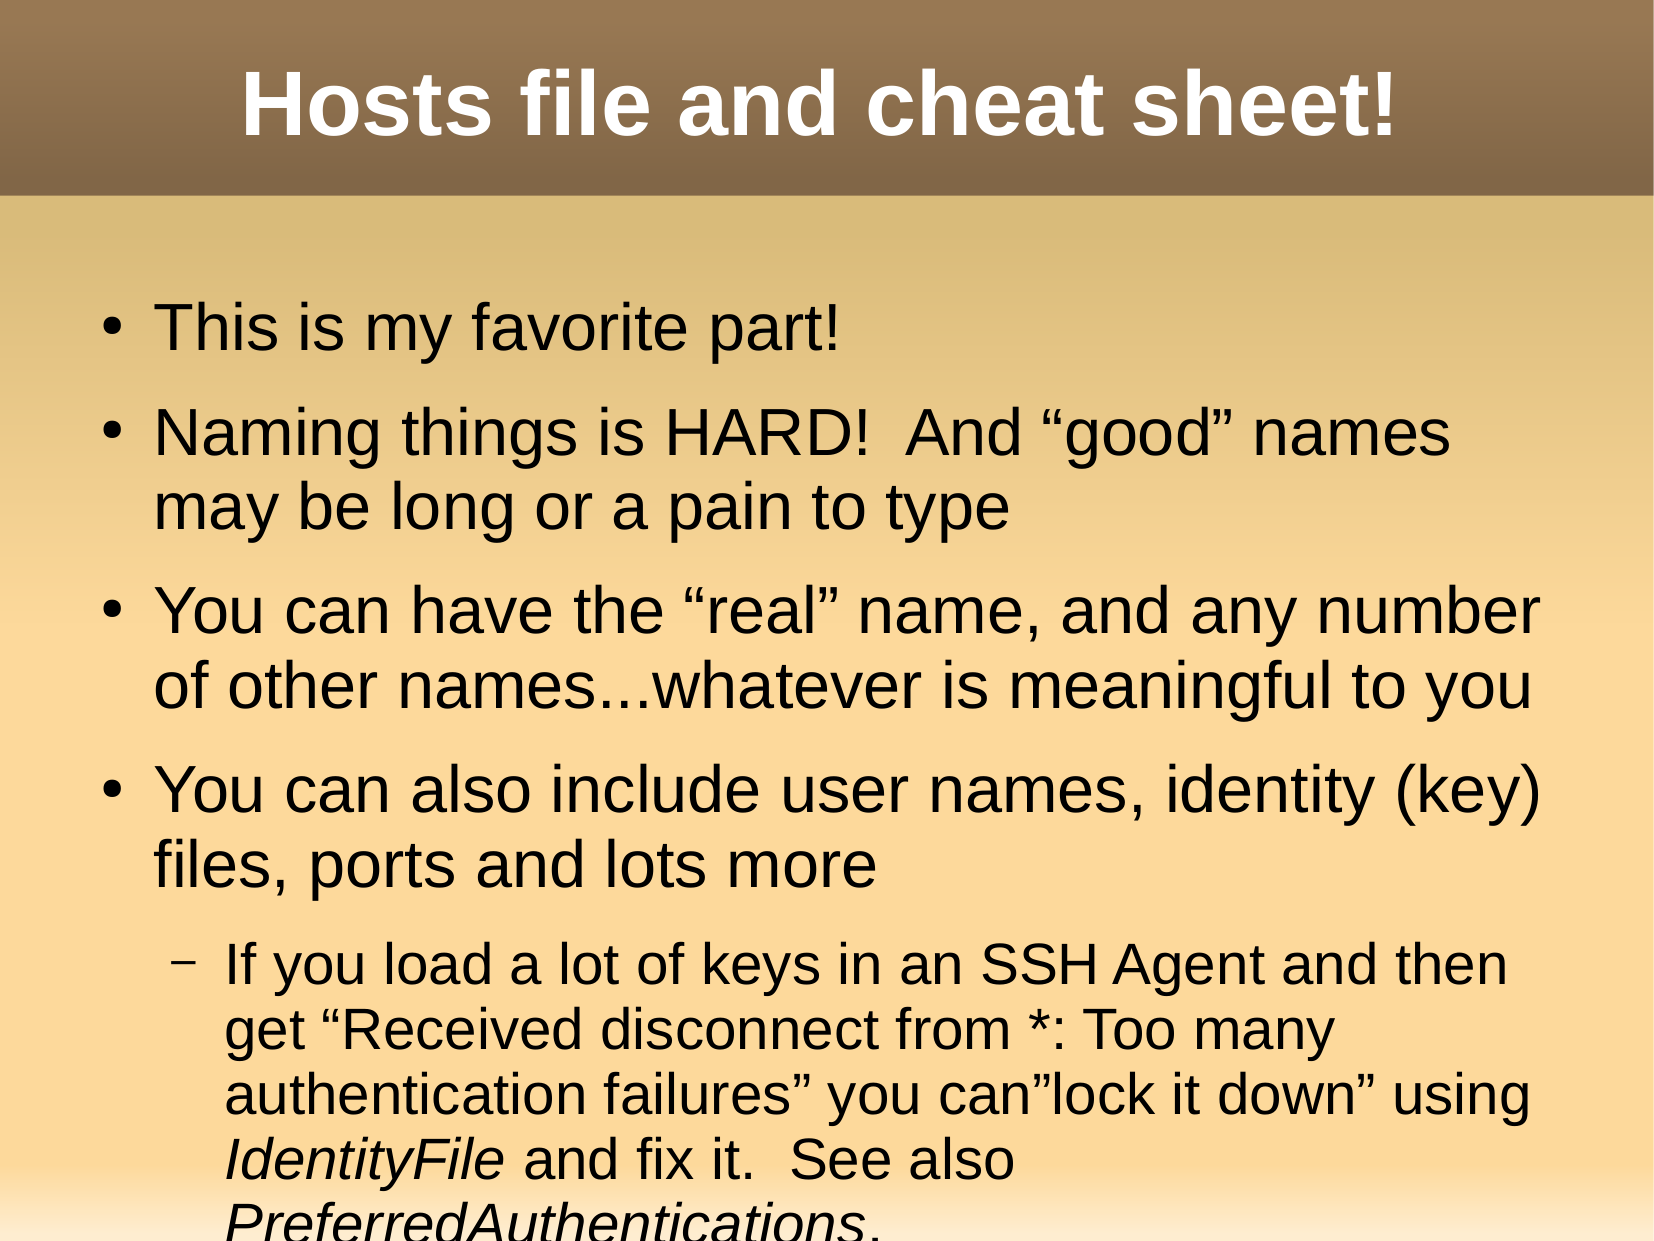

# Hosts file and cheat sheet!
This is my favorite part!
Naming things is HARD! And “good” names may be long or a pain to type
You can have the “real” name, and any number of other names...whatever is meaningful to you
You can also include user names, identity (key) files, ports and lots more
If you load a lot of keys in an SSH Agent and then get “Received disconnect from *: Too many authentication failures” you can”lock it down” using IdentityFile and fix it. See also PreferredAuthentications.
You can (and should) add COMMENTS!